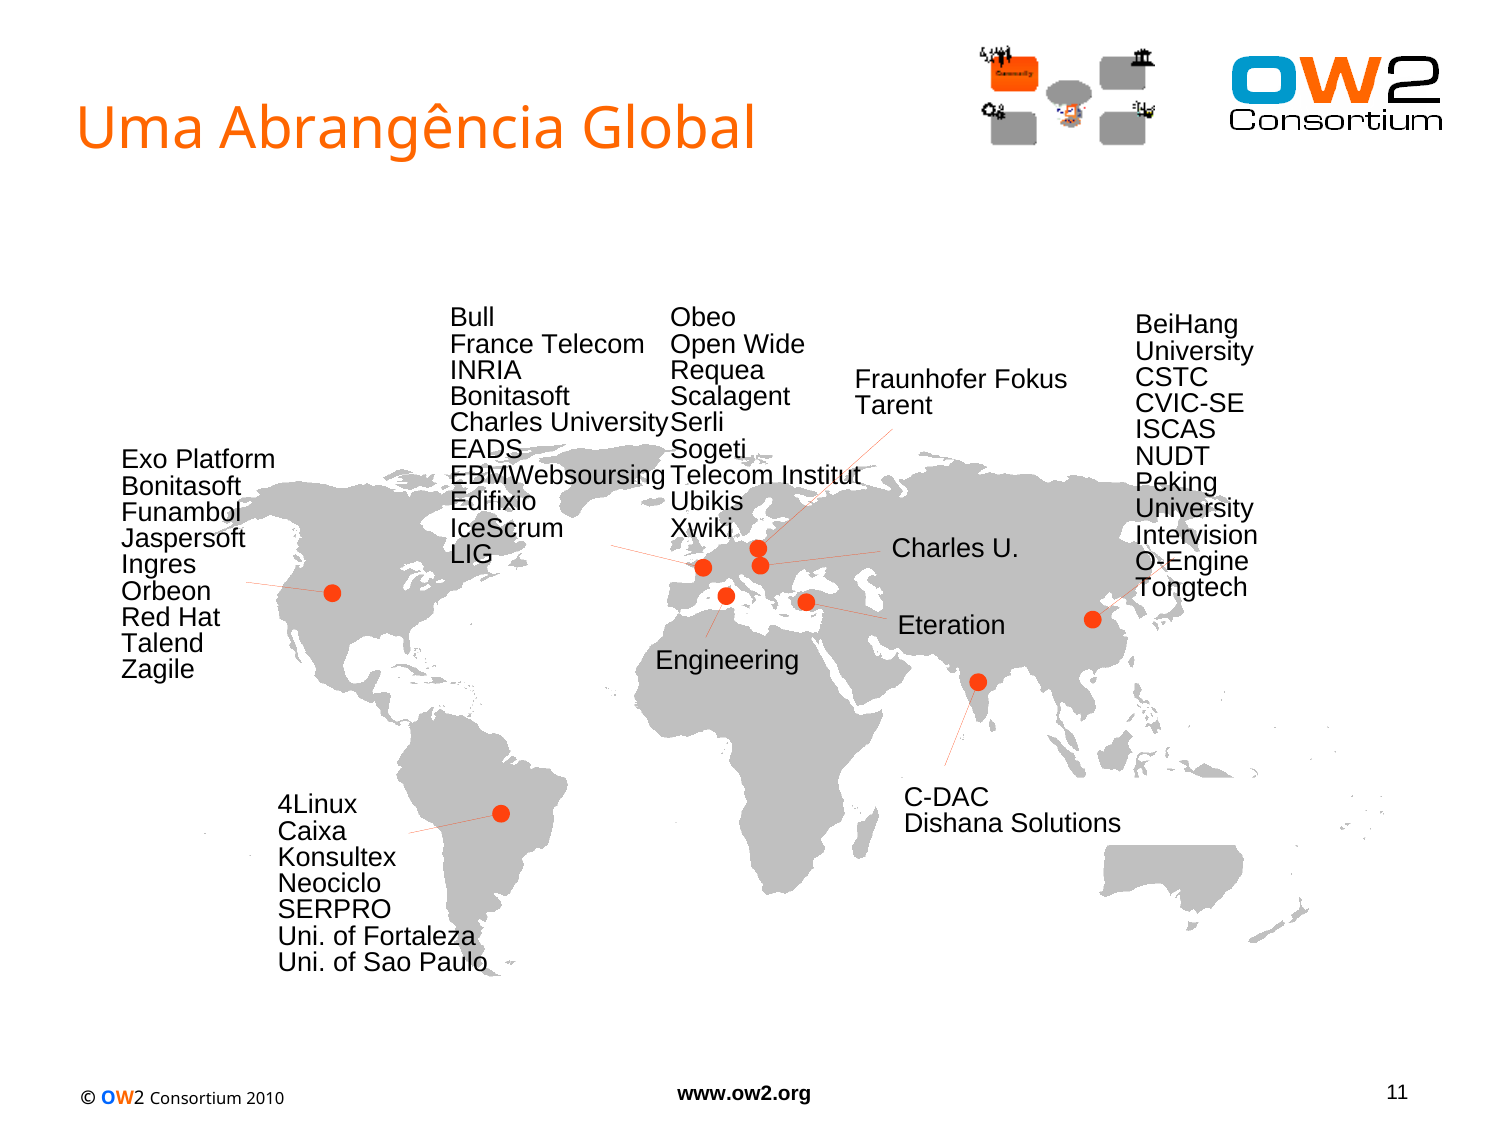

# Uma Abrangência Global
Bull
France Telecom
INRIA
Bonitasoft
Charles University
EADS
EBMWebsoursing
Edifixio
IceScrum
LIG
Obeo
Open Wide
Requea
Scalagent
Serli
Sogeti
Telecom Institut
Ubikis
Xwiki
BeiHang University
CSTC
CVIC-SE
ISCAS
NUDT
Peking University
Intervision
O-Engine
Tongtech
Fraunhofer Fokus
Tarent
Exo Platform
Bonitasoft
Funambol
Jaspersoft
Ingres
Orbeon
Red Hat
Talend
Zagile
Charles U.
Eteration
Engineering
C-DAC
Dishana Solutions
4Linux
Caixa
Konsultex
Neociclo
SERPRO
Uni. of Fortaleza
Uni. of Sao Paulo
11